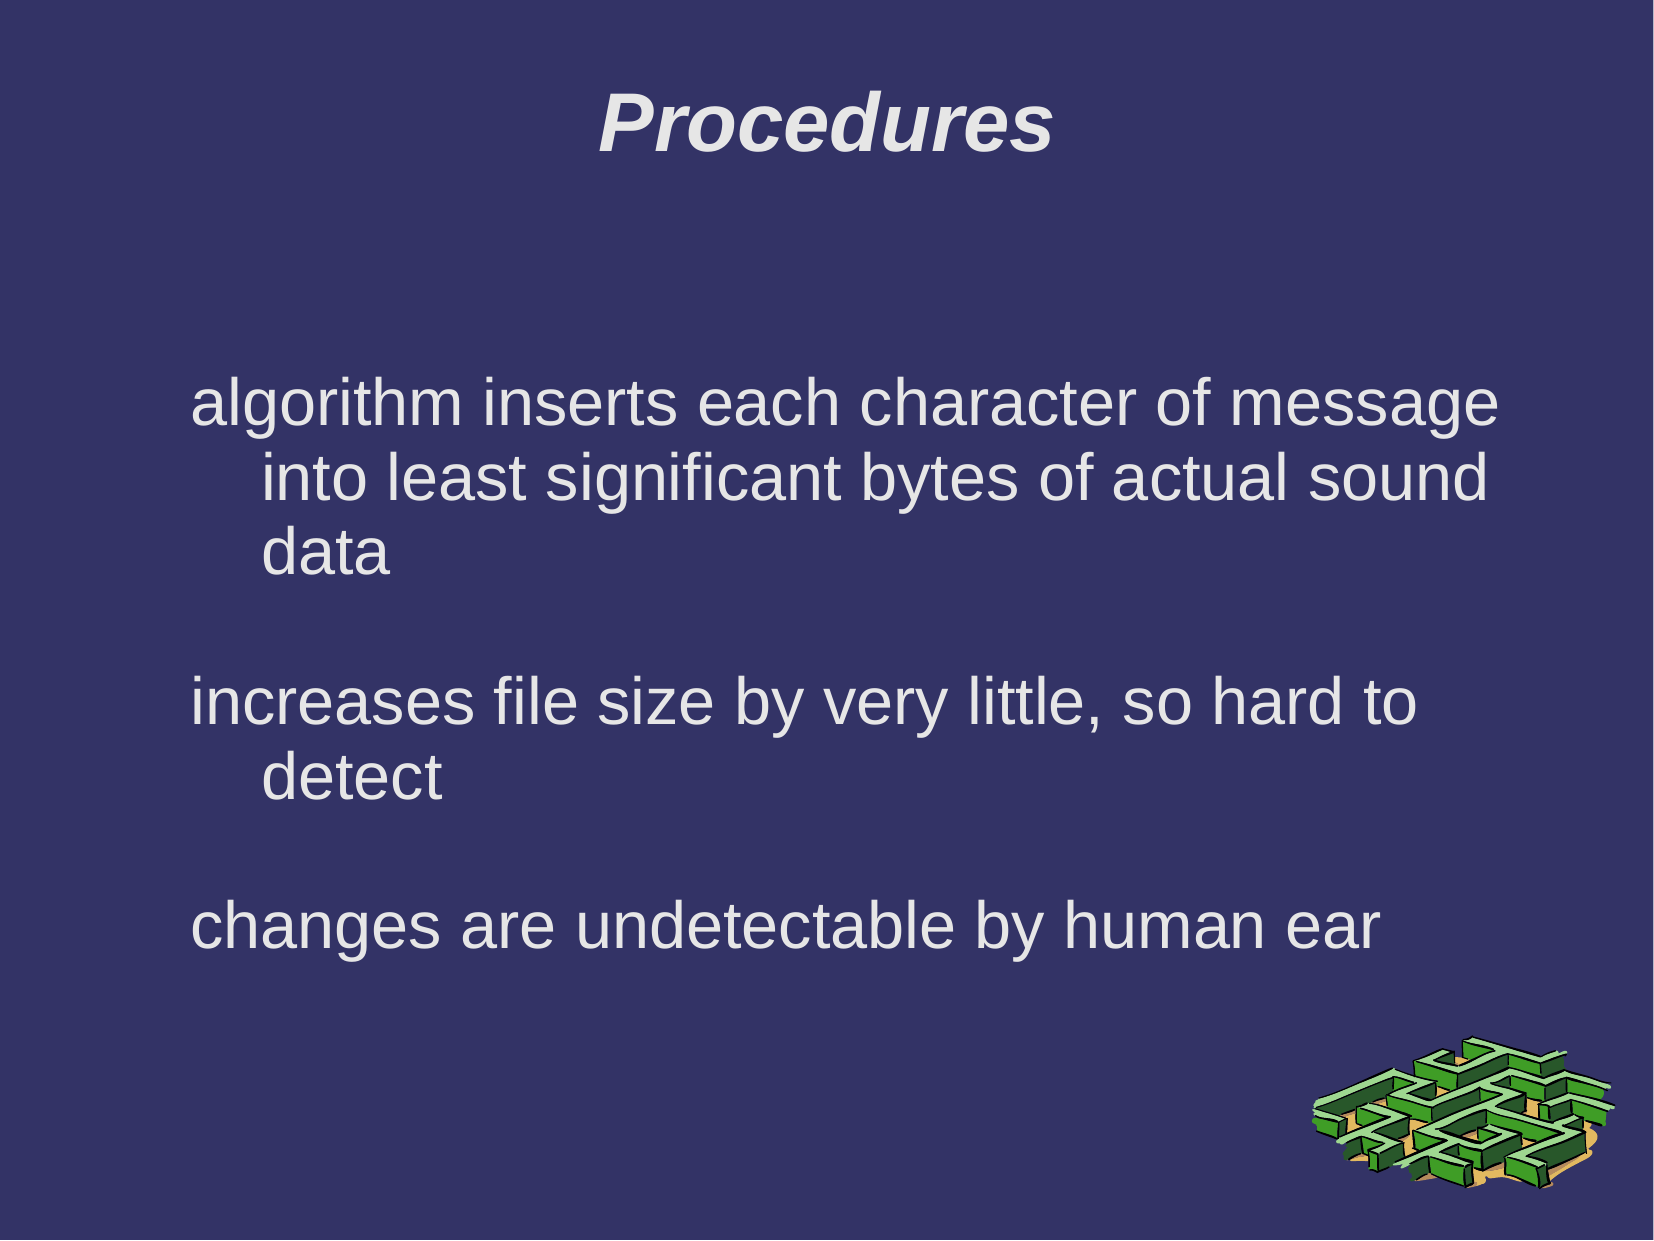

# Procedures
algorithm inserts each character of message into least significant bytes of actual sound data
increases file size by very little, so hard to detect
changes are undetectable by human ear